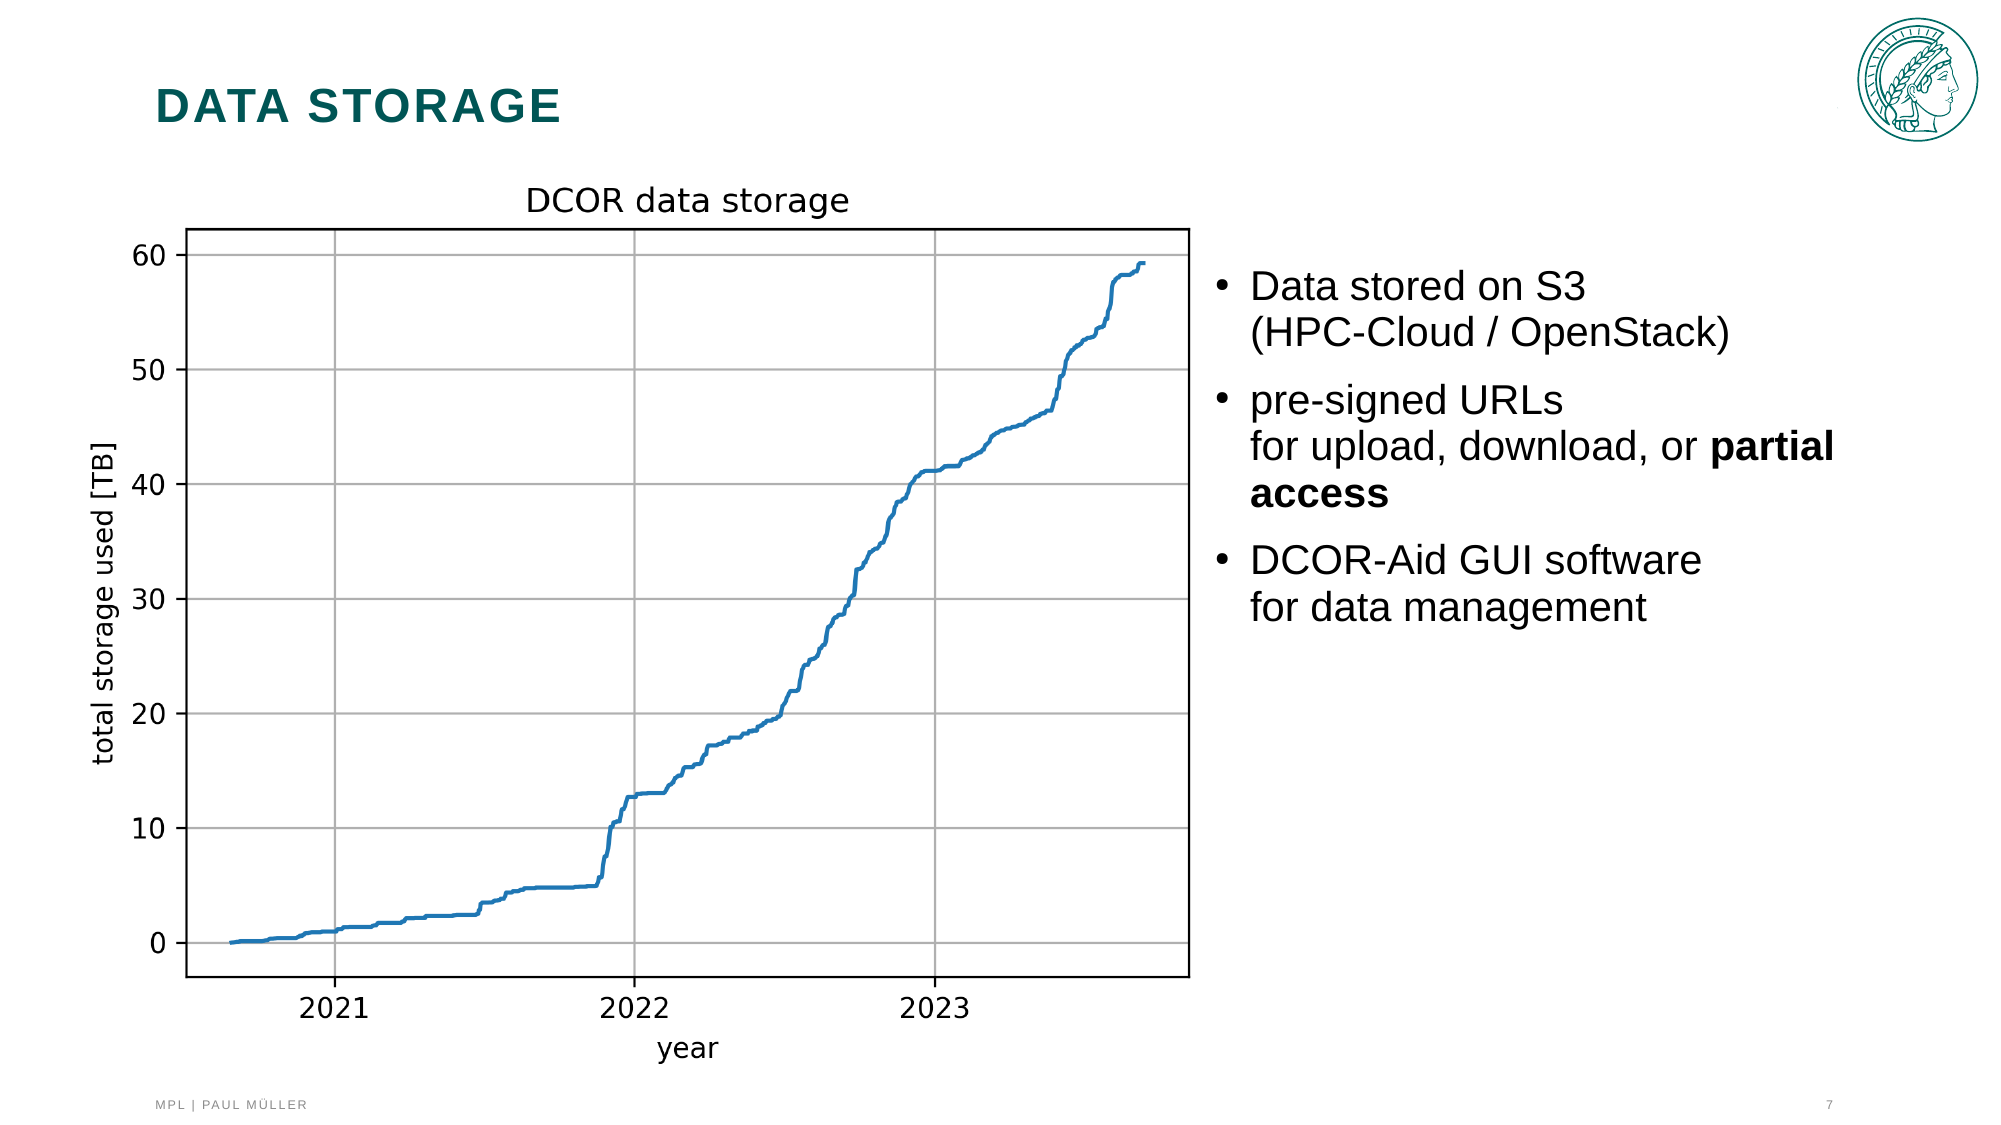

# Data storage
Data stored on S3
(HPC-Cloud / OpenStack)
pre-signed URLs
for upload, download, or partial access
DCOR-Aid GUI software
for data management
MPL | Paul Müller